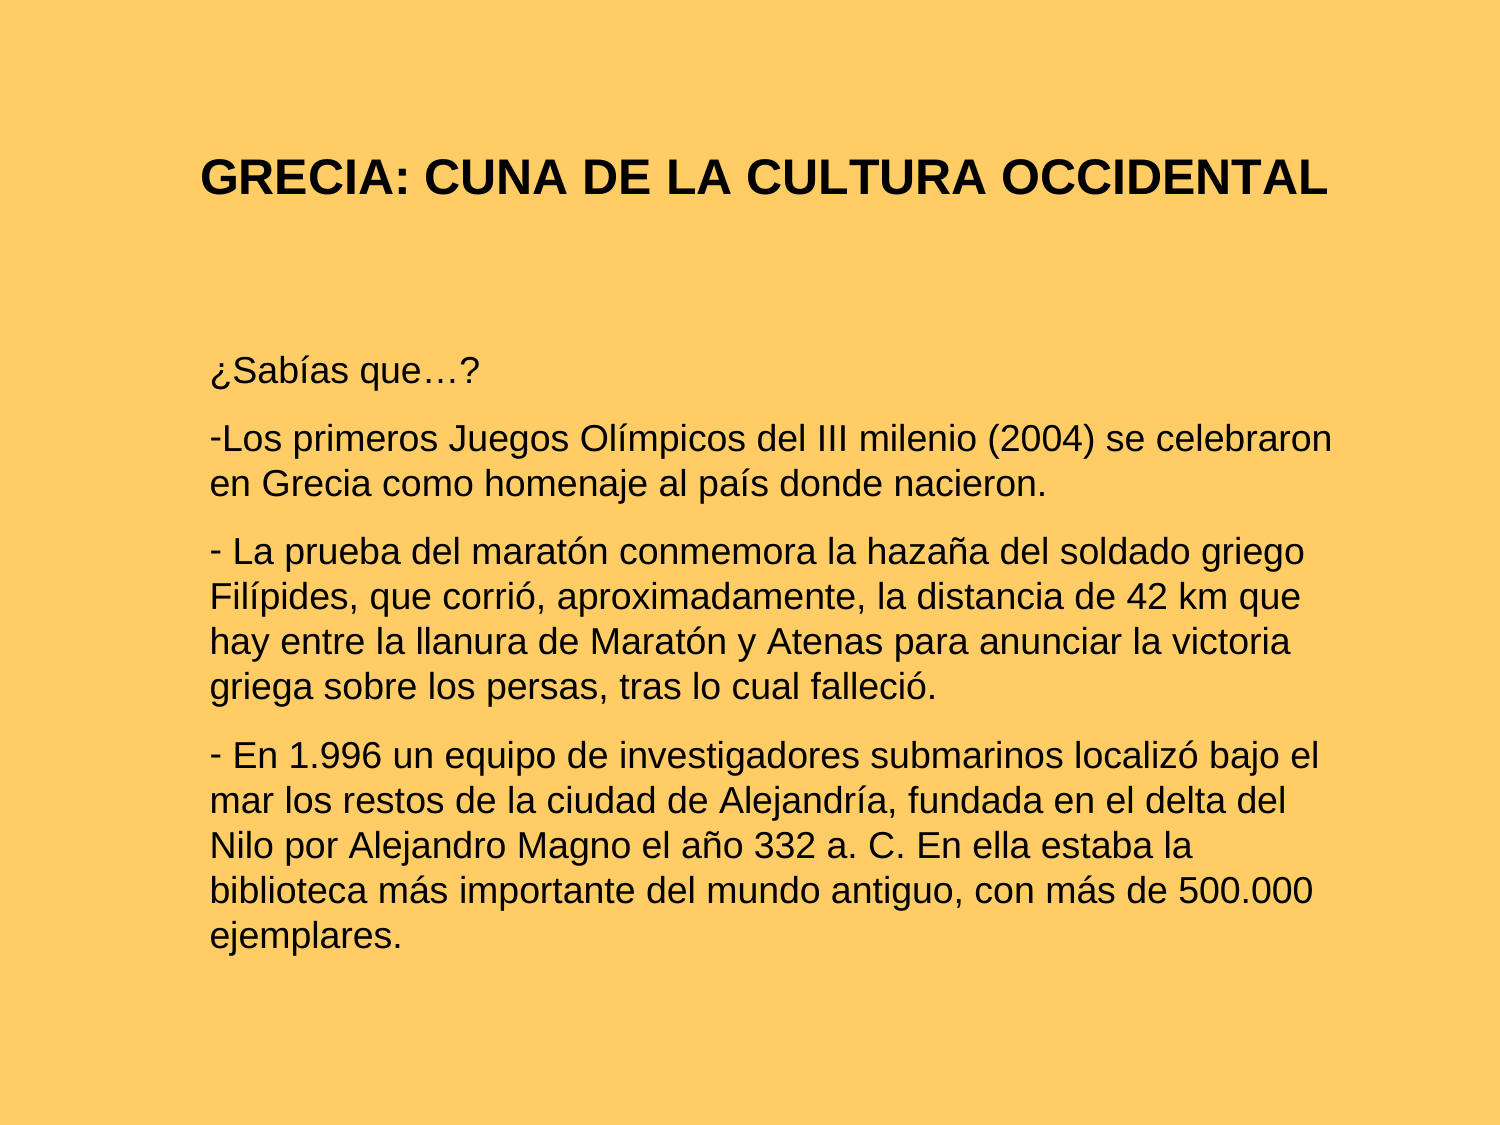

GRECIA: CUNA DE LA CULTURA OCCIDENTAL
¿Sabías que…?
Los primeros Juegos Olímpicos del III milenio (2004) se celebraron en Grecia como homenaje al país donde nacieron.
 La prueba del maratón conmemora la hazaña del soldado griego Filípides, que corrió, aproximadamente, la distancia de 42 km que hay entre la llanura de Maratón y Atenas para anunciar la victoria griega sobre los persas, tras lo cual falleció.
 En 1.996 un equipo de investigadores submarinos localizó bajo el mar los restos de la ciudad de Alejandría, fundada en el delta del Nilo por Alejandro Magno el año 332 a. C. En ella estaba la biblioteca más importante del mundo antiguo, con más de 500.000 ejemplares.